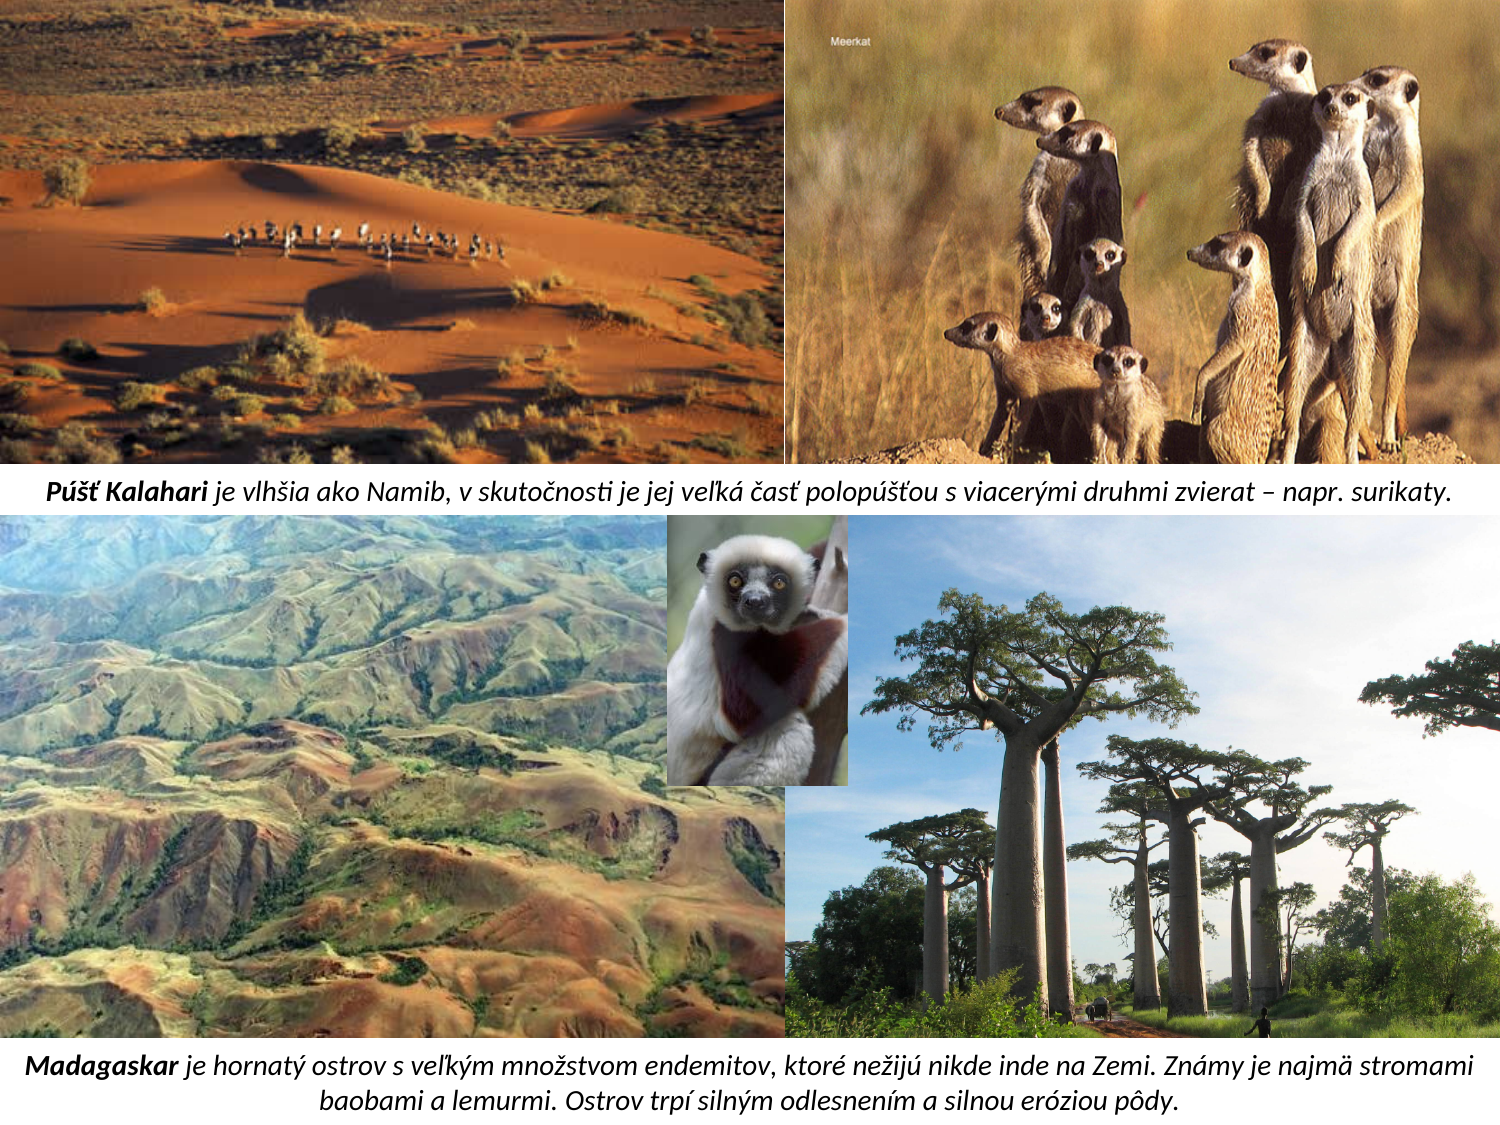

Púšť Kalahari je vlhšia ako Namib, v skutočnosti je jej veľká časť polopúšťou s viacerými druhmi zvierat – napr. surikaty.
Madagaskar je hornatý ostrov s veľkým množstvom endemitov, ktoré nežijú nikde inde na Zemi. Známy je najmä stromami baobami a lemurmi. Ostrov trpí silným odlesnením a silnou eróziou pôdy.